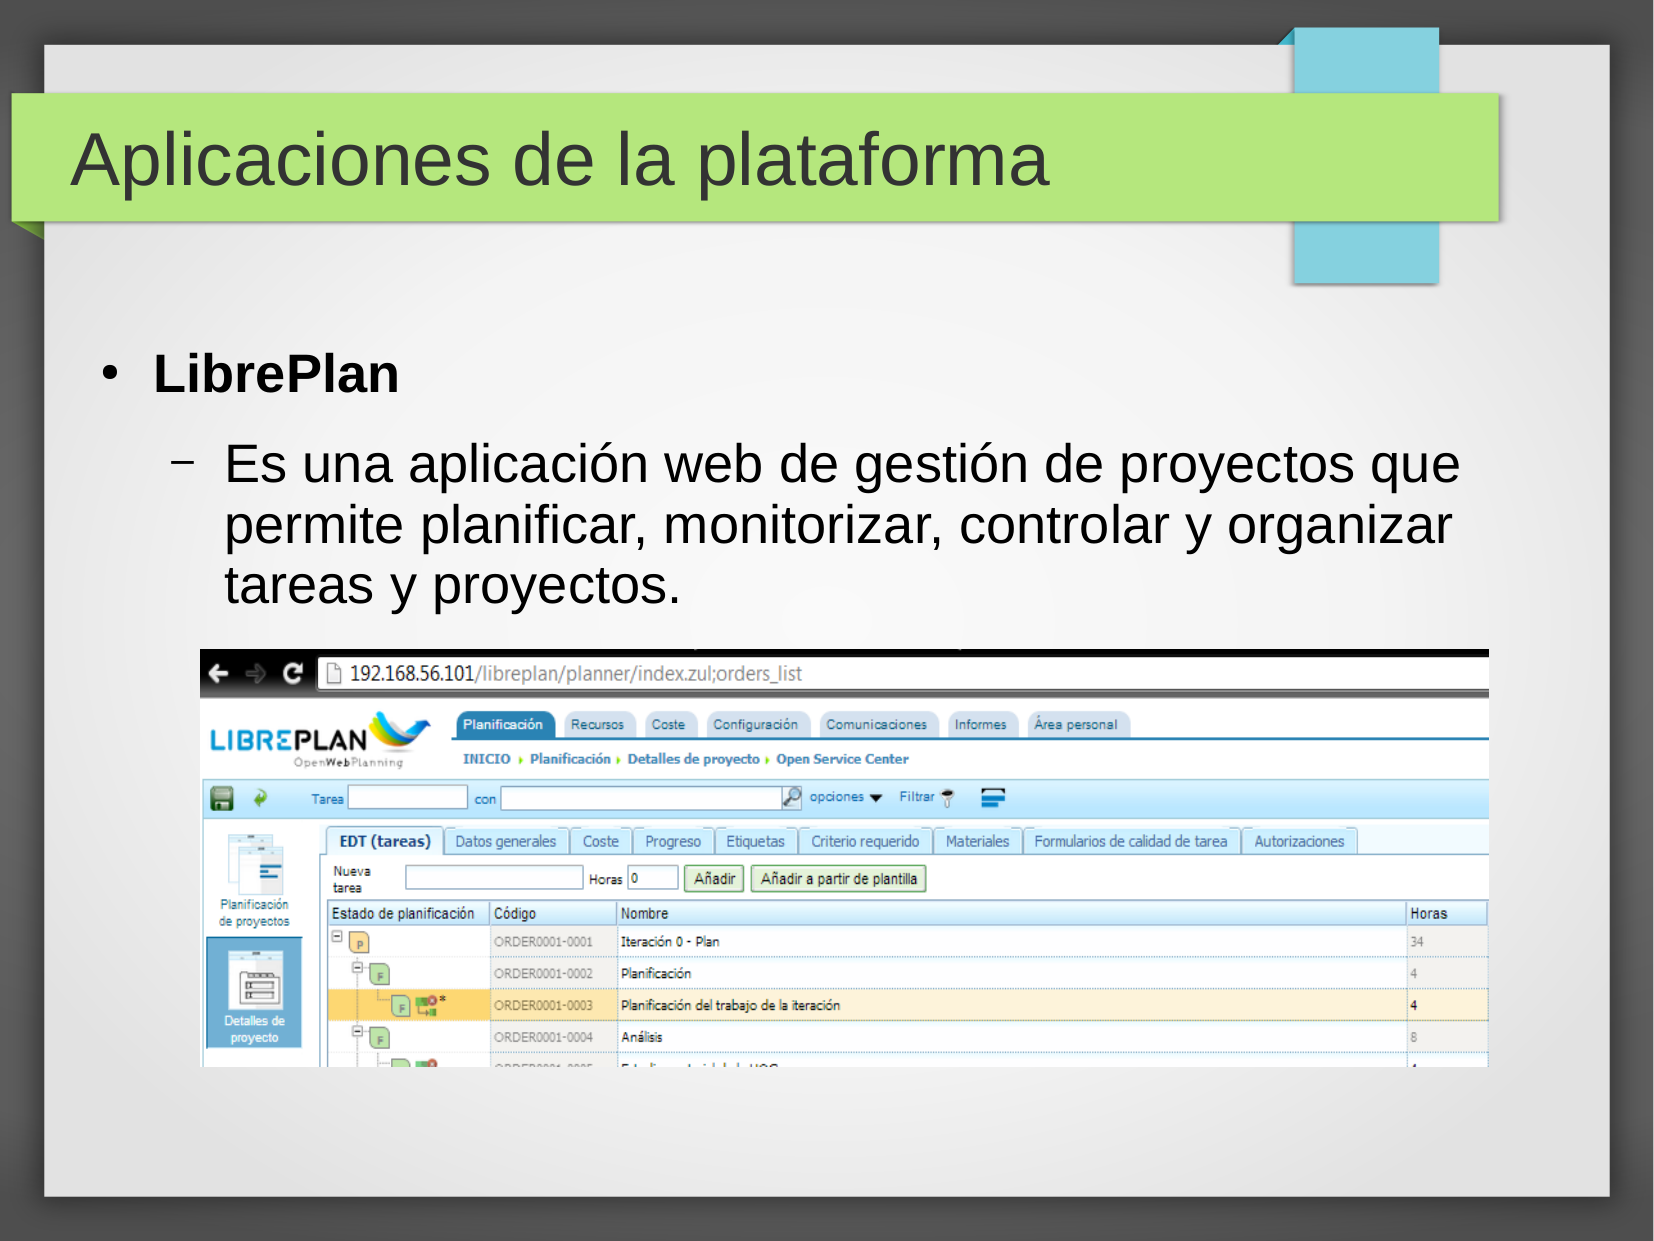

# Aplicaciones de la plataforma
LibrePlan
Es una aplicación web de gestión de proyectos que permite planificar, monitorizar, controlar y organizar tareas y proyectos.